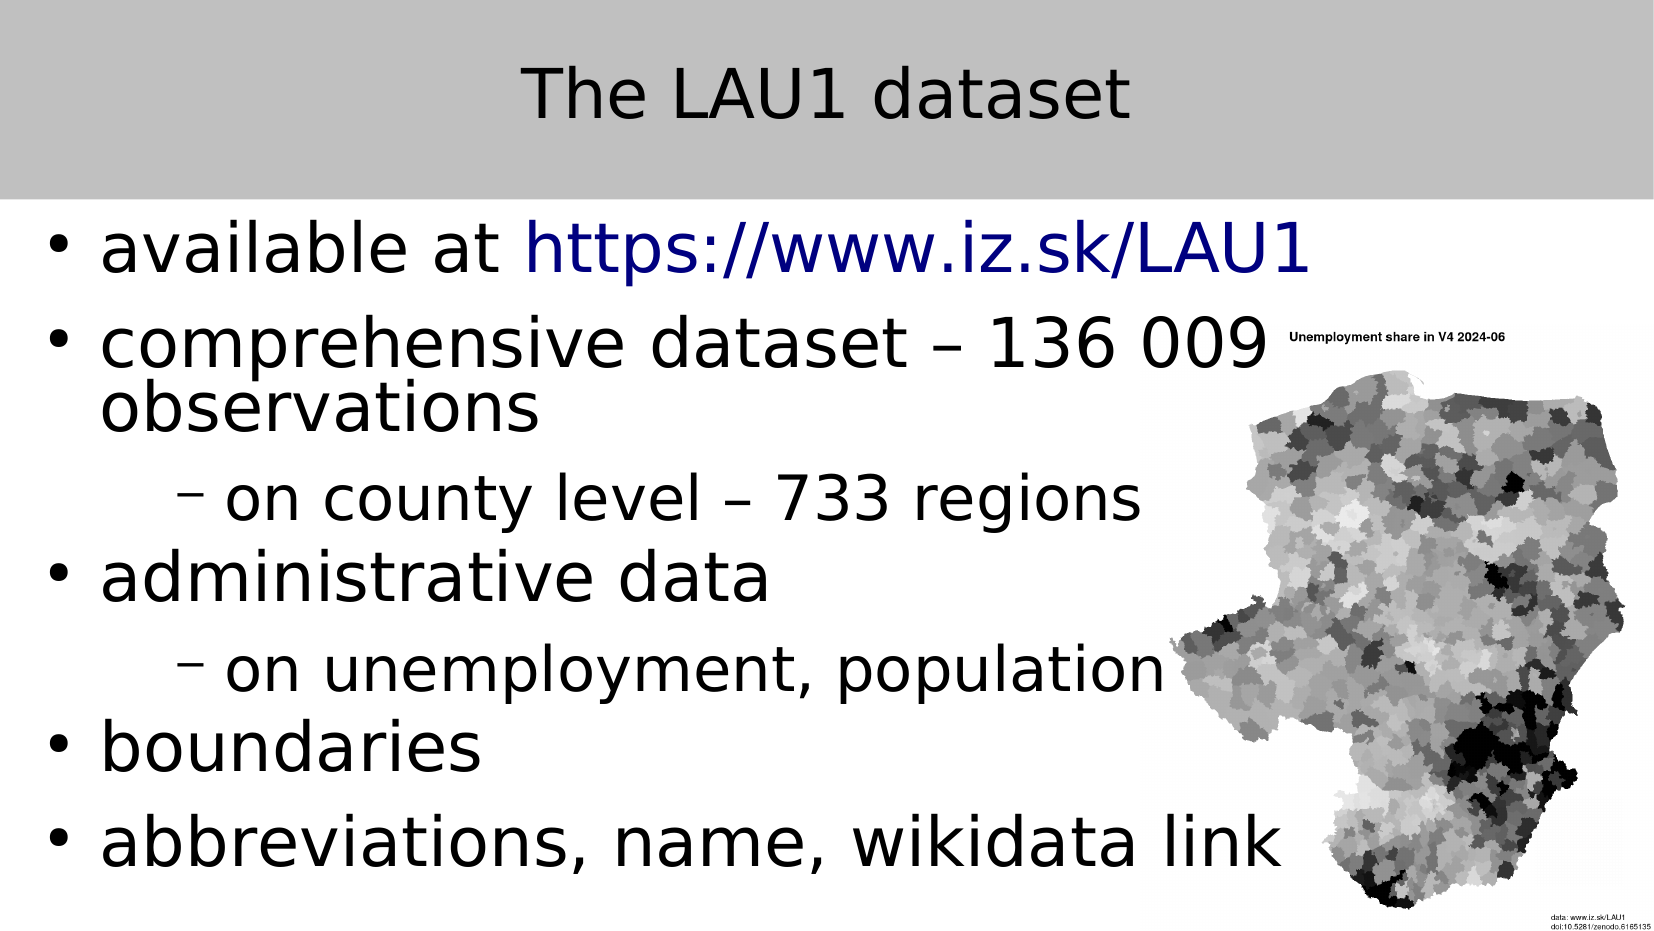

# The LAU1 dataset
available at https://www.iz.sk/LAU1
comprehensive dataset – 136 009 observations
on county level – 733 regions
administrative data
on unemployment, population
boundaries
abbreviations, name, wikidata link